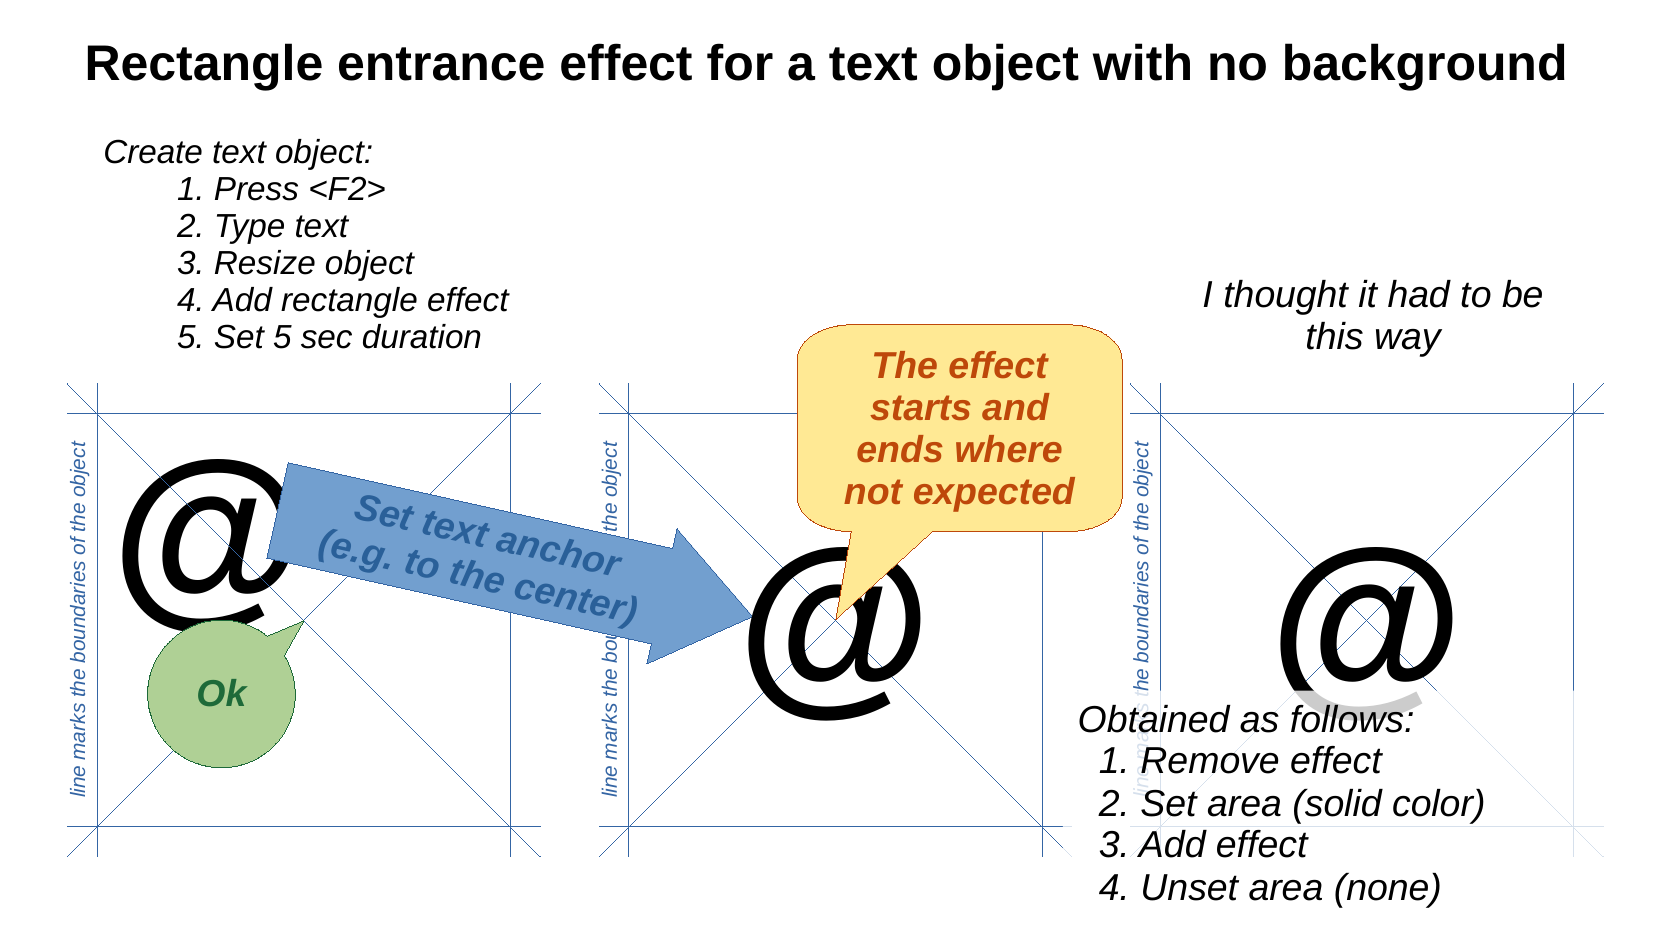

Rectangle entrance effect for a text object with no background
Create text object:
	1. Press <F2>
	2. Type text
	3. Resize object
	4. Add rectangle effect
	5. Set 5 sec duration
I thought it had to be this way
The effect starts and ends where not expected
line marks the boundaries of the object
line marks the boundaries of the object
line marks the boundaries of the object
@
@
@
Set text anchor
(e.g. to the center)
Ok
Obtained as follows:
 1. Remove effect
 2. Set area (solid color)
 3. Add effect
 4. Unset area (none)